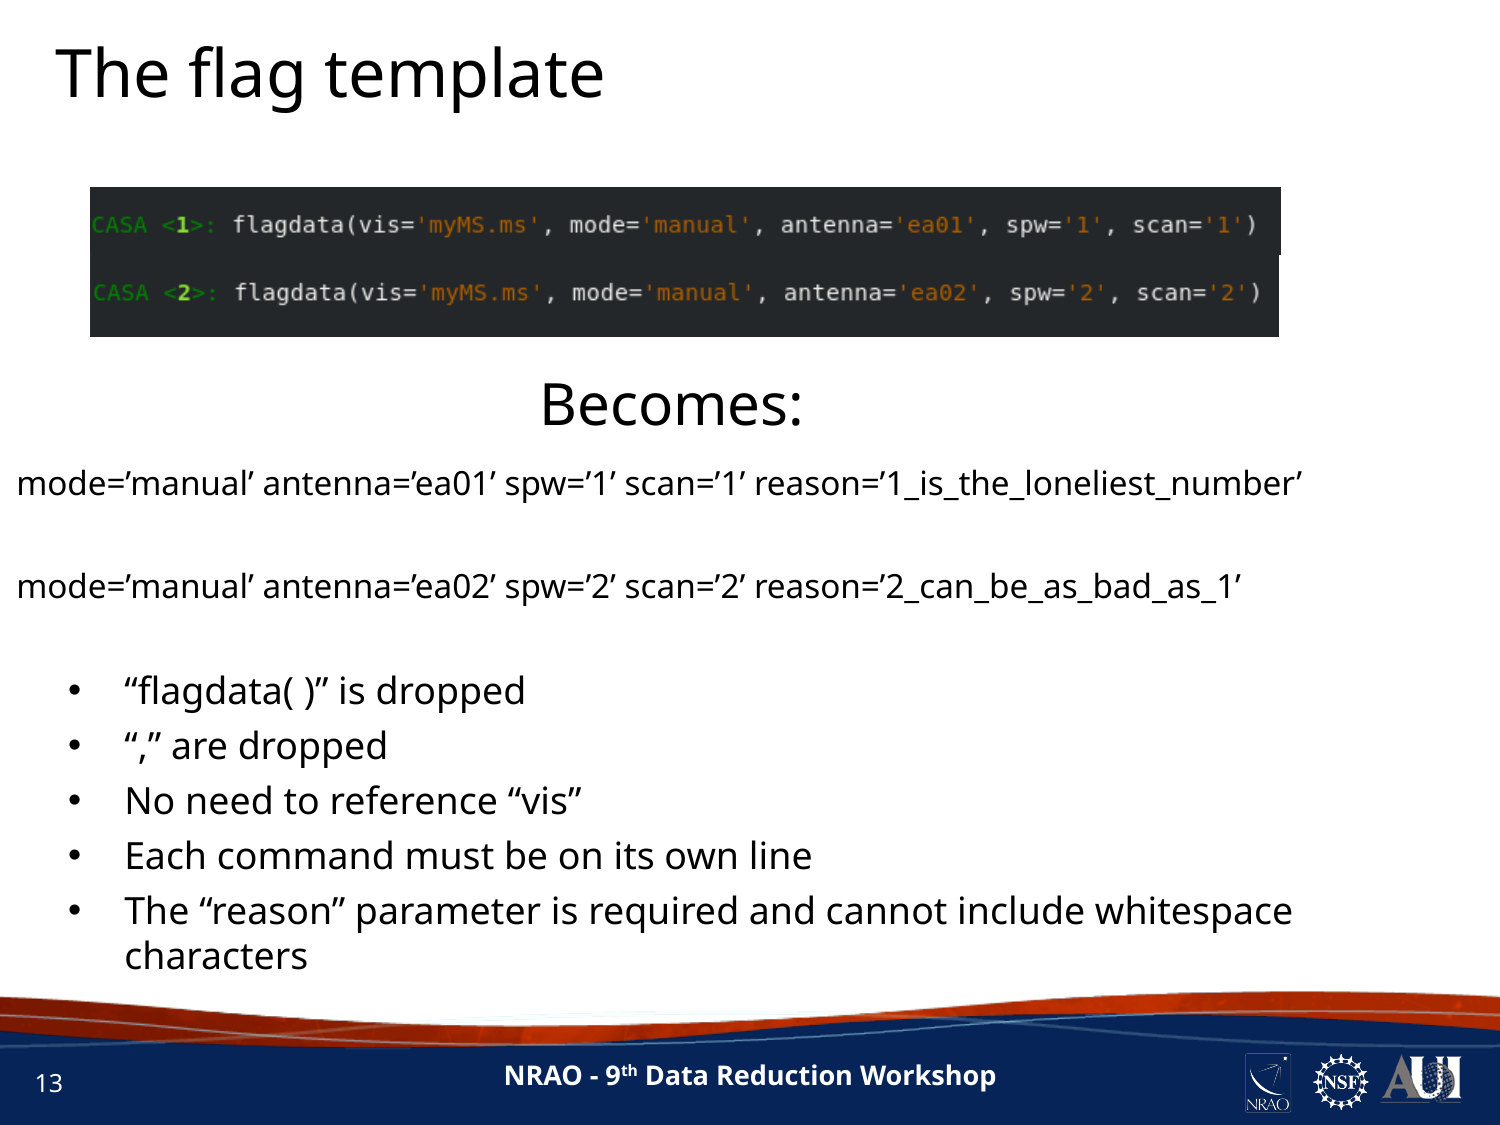

# The flag template
Becomes:
mode=’manual’ antenna=’ea01’ spw=’1’ scan=’1’ reason=’1_is_the_loneliest_number’
mode=’manual’ antenna=’ea02’ spw=’2’ scan=’2’ reason=’2_can_be_as_bad_as_1’
“flagdata( )” is dropped
“,” are dropped
No need to reference “vis”
Each command must be on its own line
The “reason” parameter is required and cannot include whitespace characters